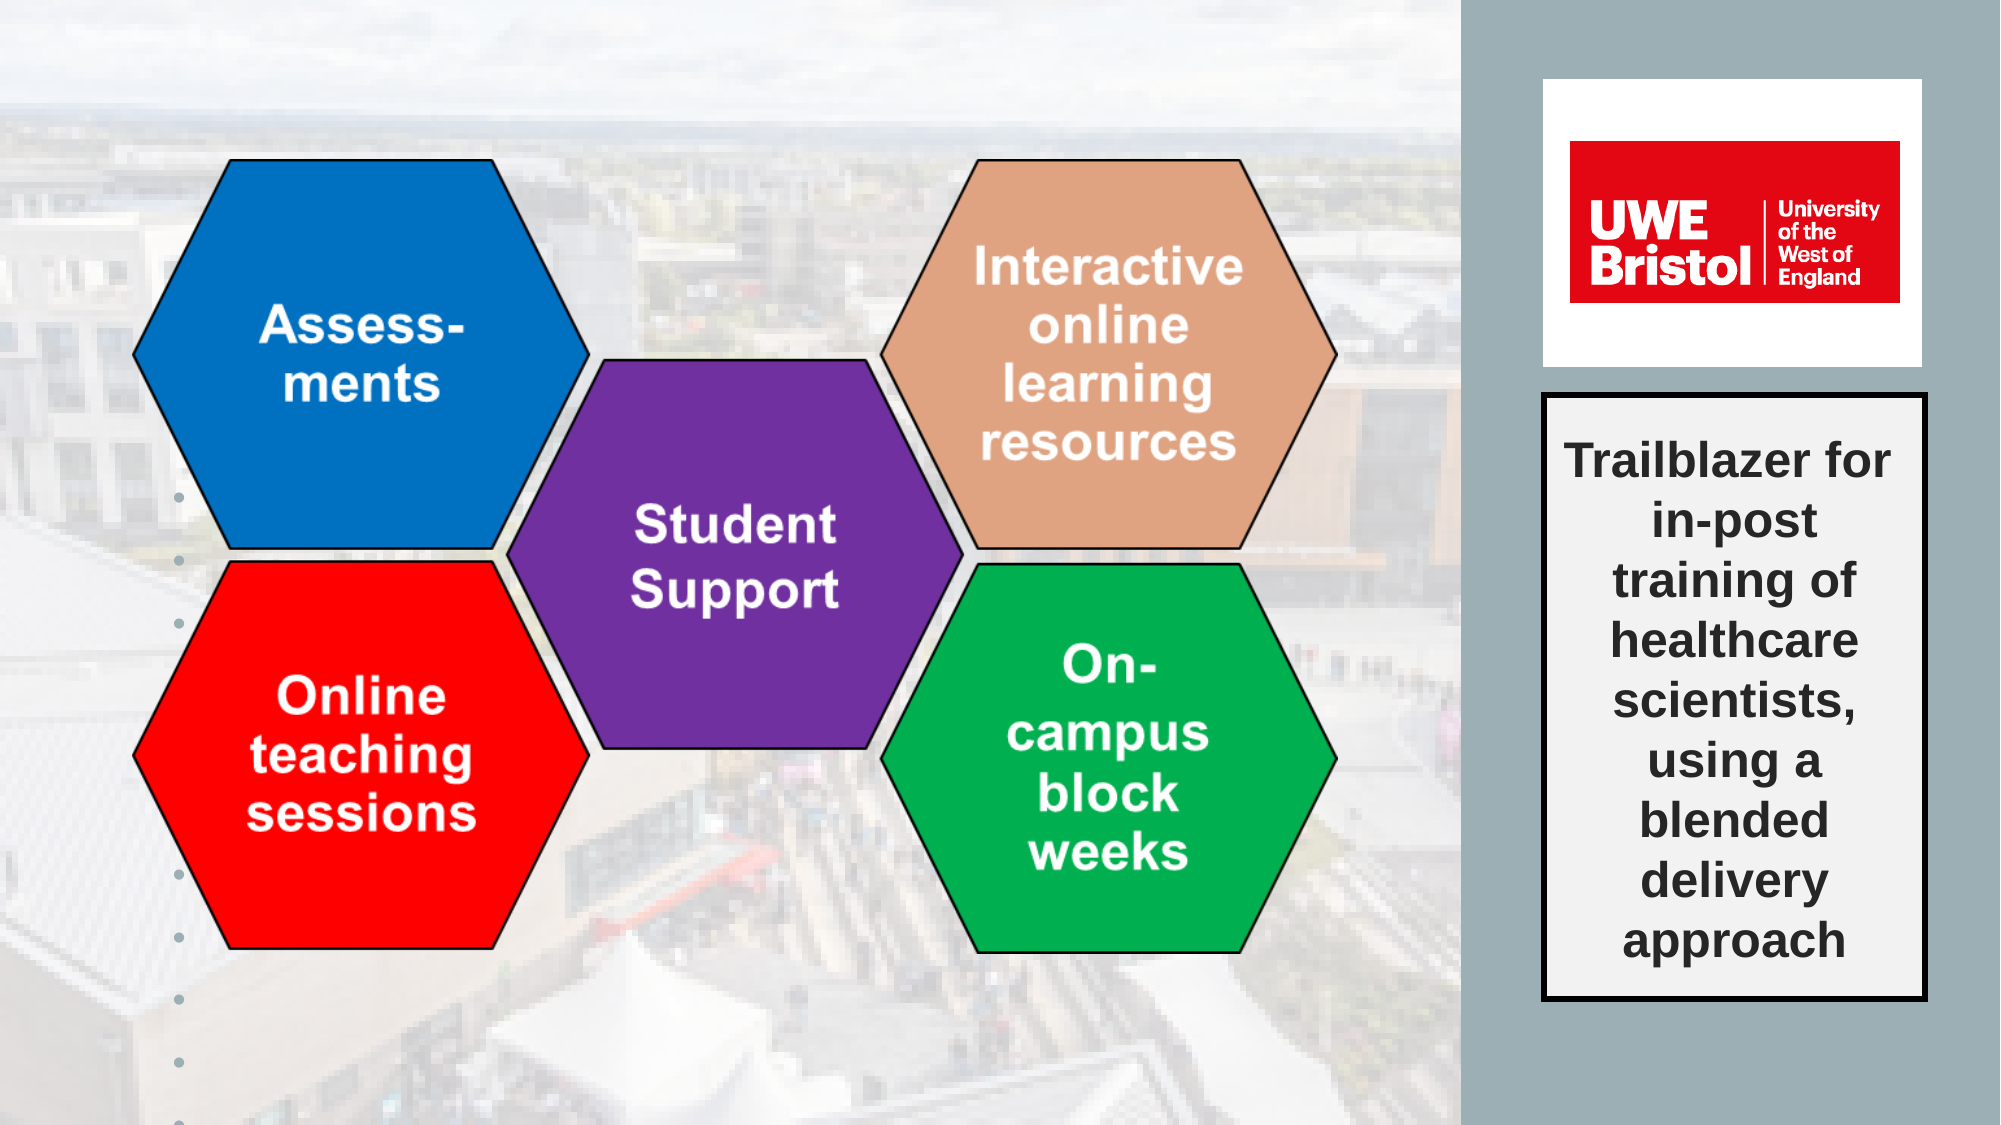

Trailblazer for in-post training of healthcare scientists, using a blended delivery approach